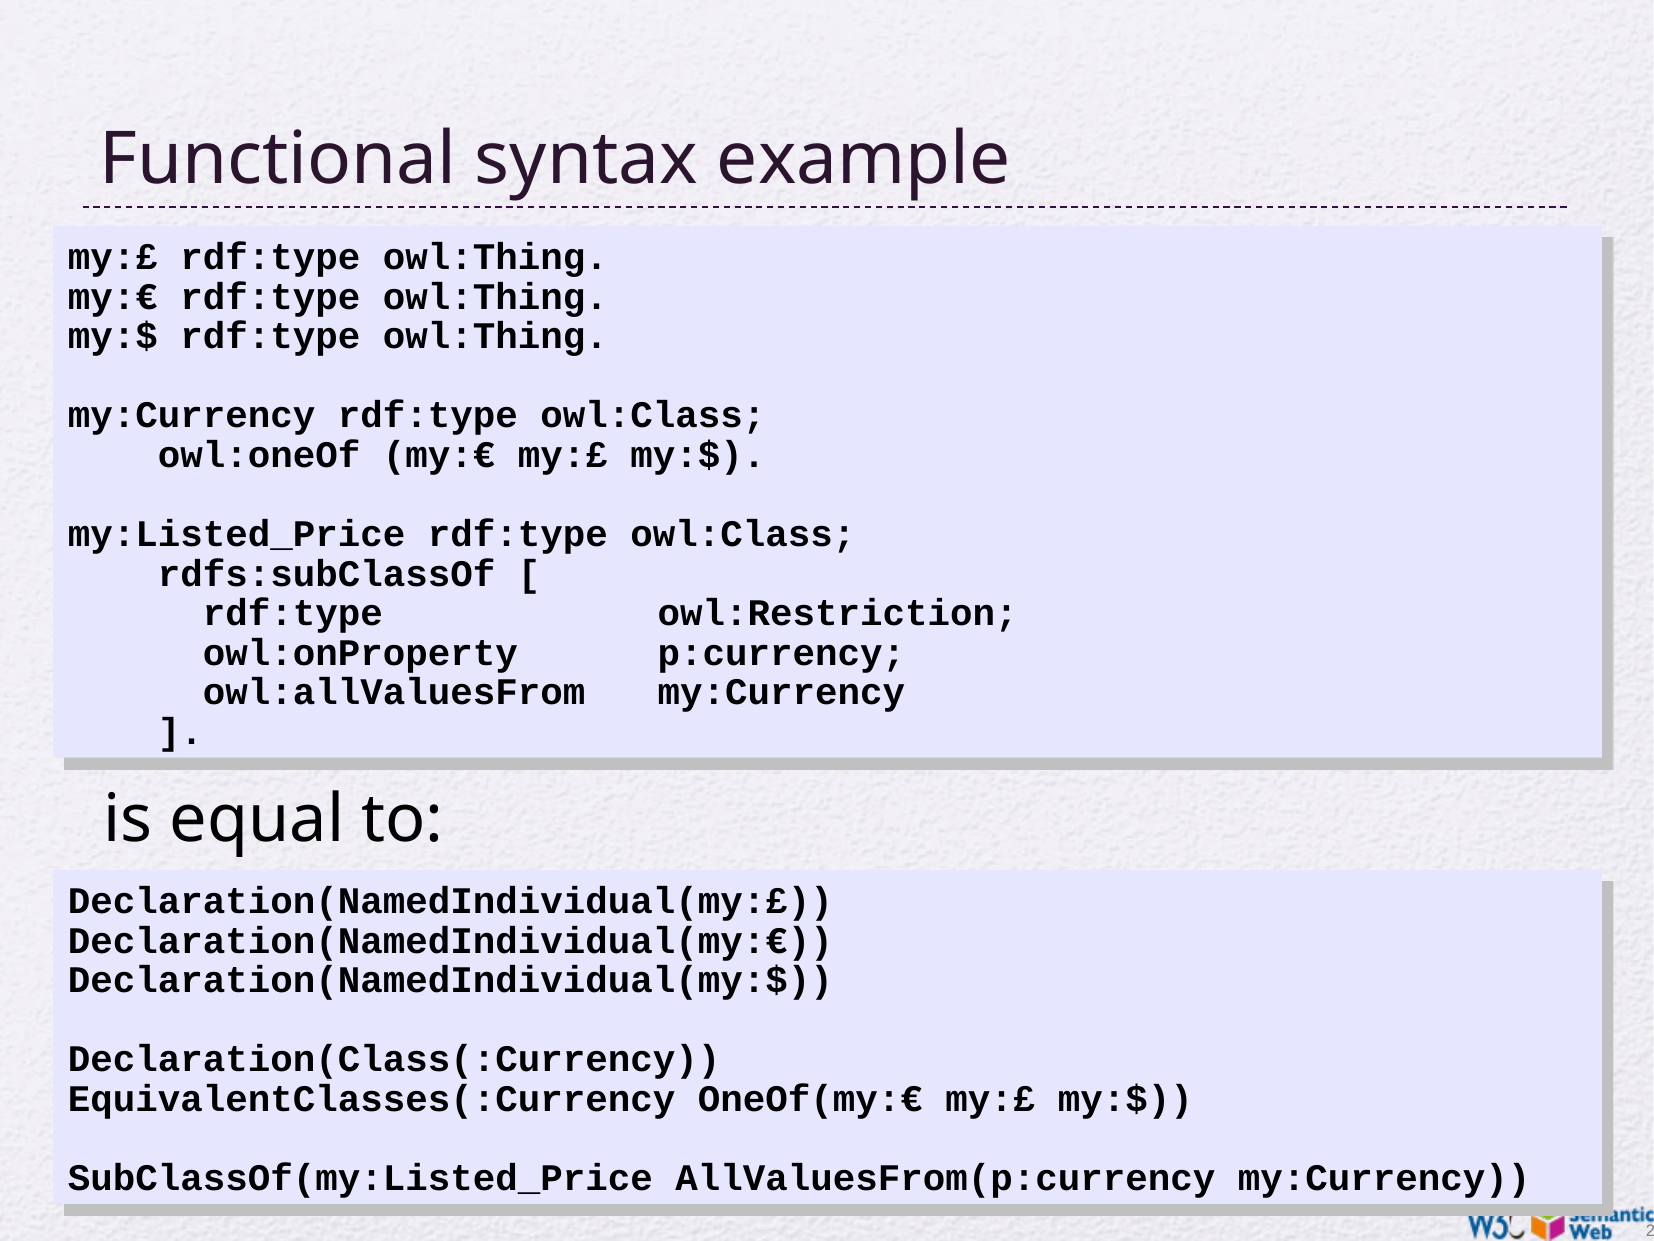

# Functional syntax example
my:£ rdf:type owl:Thing.
my:€ rdf:type owl:Thing.
my:$ rdf:type owl:Thing.
my:Currency rdf:type owl:Class;
 owl:oneOf (my:€ my:£ my:$).
my:Listed_Price rdf:type owl:Class;
 rdfs:subClassOf [
 rdf:type 	owl:Restriction;
 owl:onProperty 	p:currency;
 owl:allValuesFrom	my:Currency
 ].
is equal to:
Declaration(NamedIndividual(my:£))
Declaration(NamedIndividual(my:€))
Declaration(NamedIndividual(my:$))
Declaration(Class(:Currency))
EquivalentClasses(:Currency OneOf(my:€ my:£ my:$))
SubClassOf(my:Listed_Price AllValuesFrom(p:currency my:Currency))